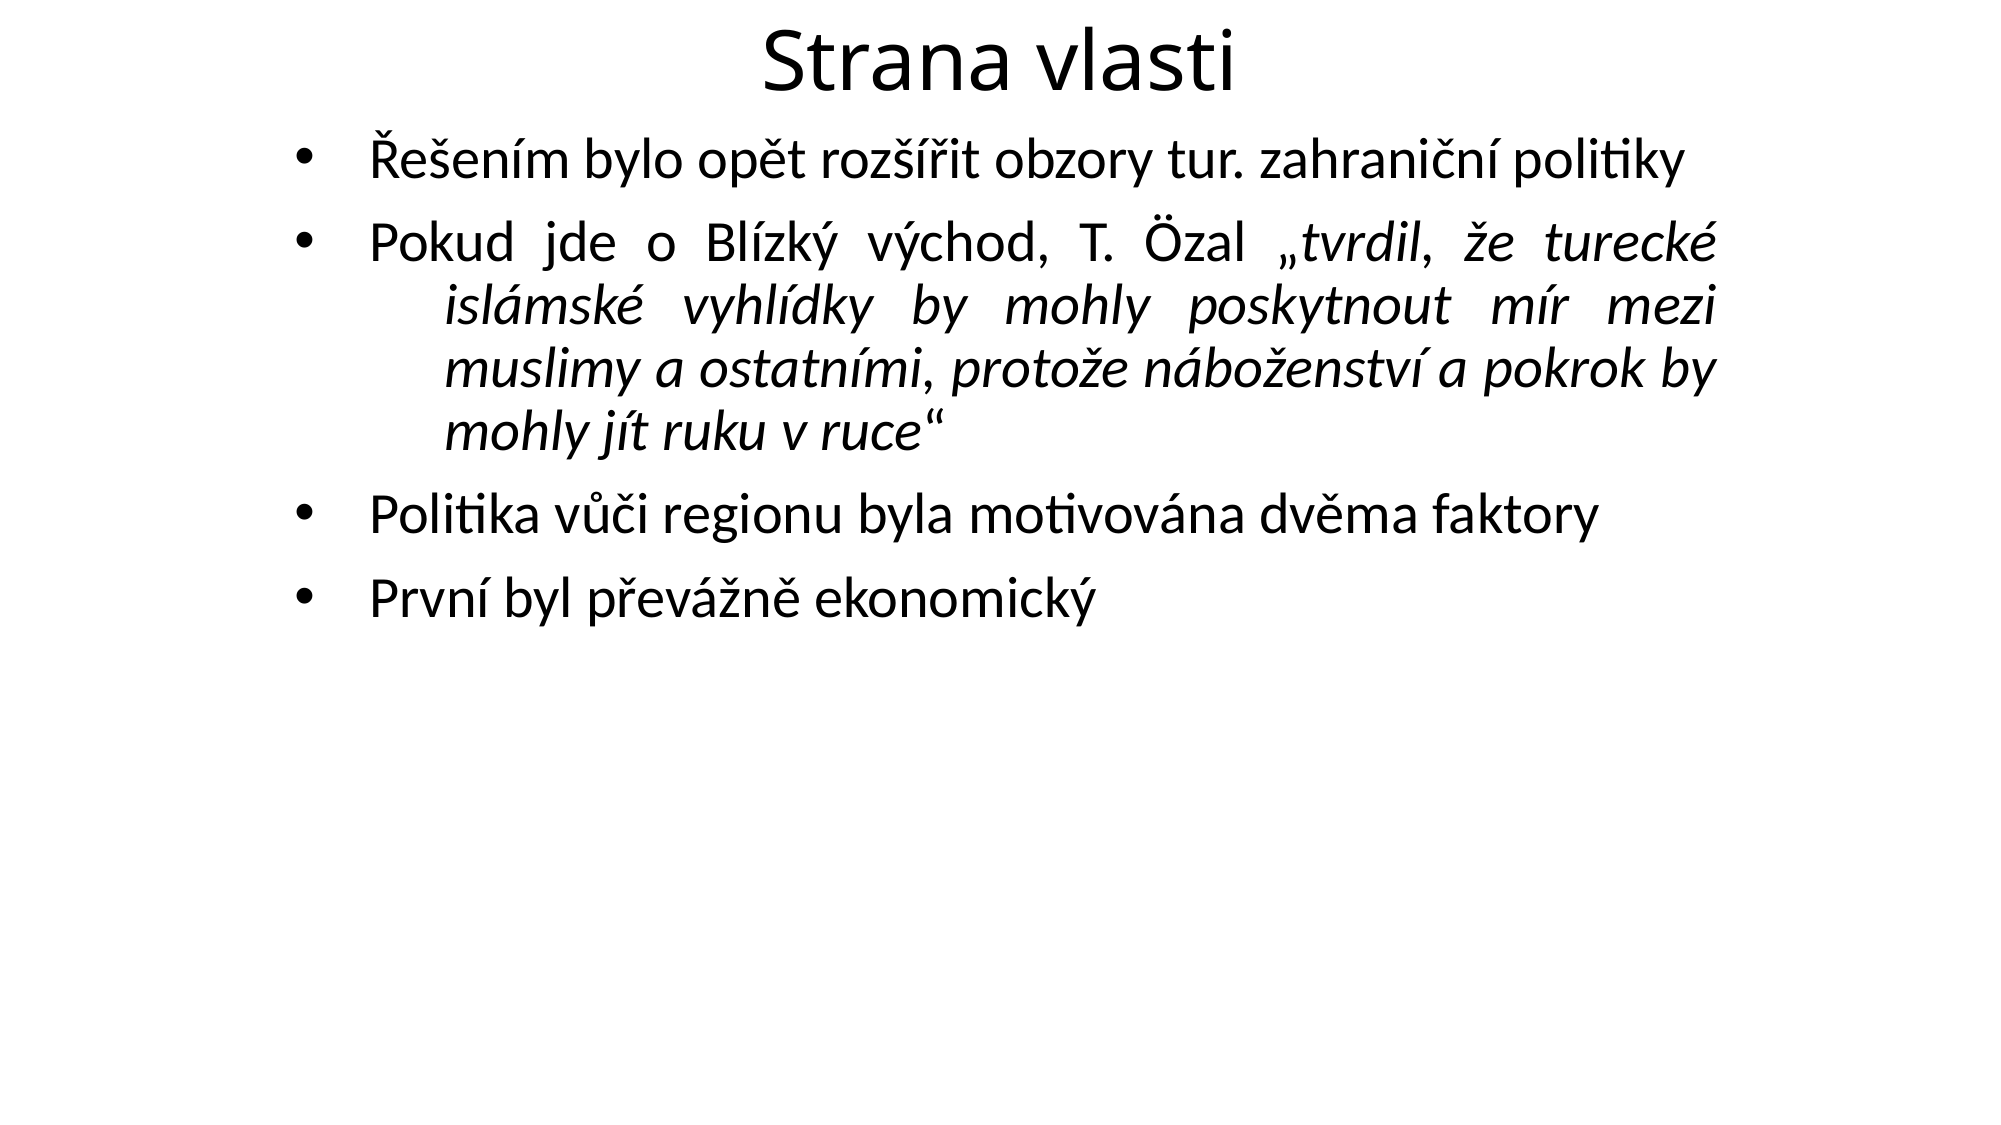

# Strana vlasti
Řešením bylo opět rozšířit obzory tur. zahraniční politiky
Pokud jde o Blízký východ, T. Özal „tvrdil, že turecké islámské vyhlídky by mohly poskytnout mír mezi muslimy a ostatními, protože náboženství a pokrok by mohly jít ruku v ruce“
Politika vůči regionu byla motivována dvěma faktory
První byl převážně ekonomický